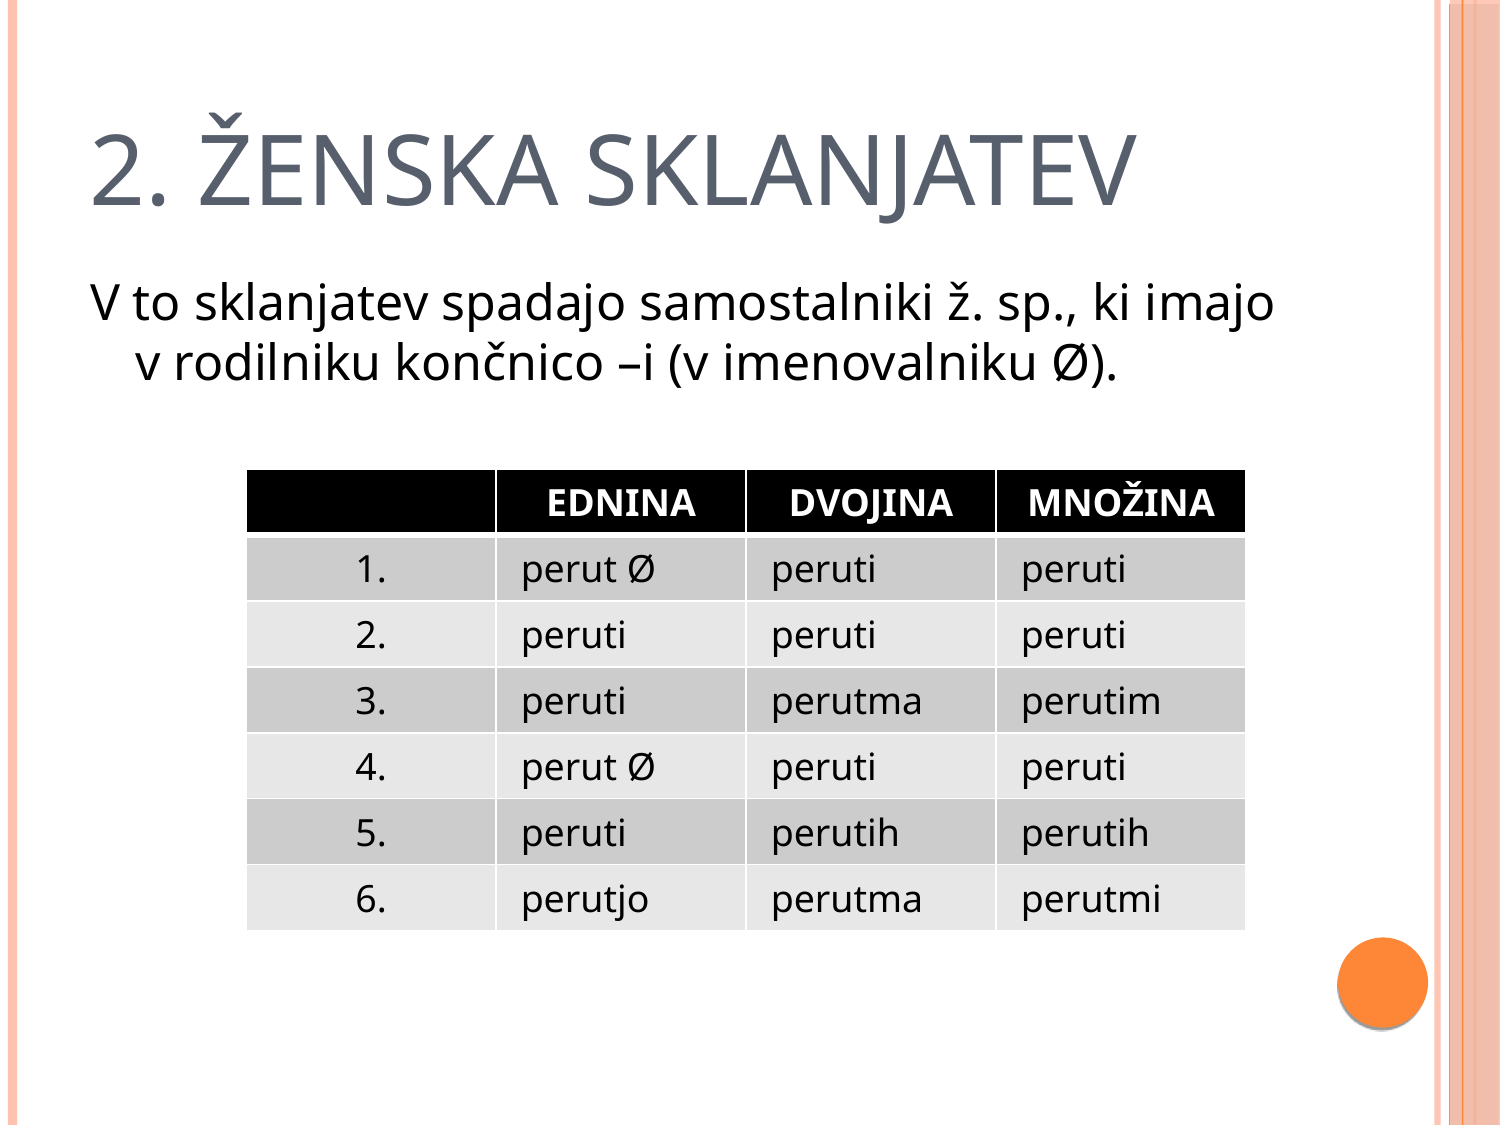

# 2. ŽENSKA SKLANJATEV
V to sklanjatev spadajo samostalniki ž. sp., ki imajo v rodilniku končnico –i (v imenovalniku Ø).
| | EDNINA | DVOJINA | MNOŽINA |
| --- | --- | --- | --- |
| 1. | perut Ø | peruti | peruti |
| 2. | peruti | peruti | peruti |
| 3. | peruti | perutma | perutim |
| 4. | perut Ø | peruti | peruti |
| 5. | peruti | perutih | perutih |
| 6. | perutjo | perutma | perutmi |